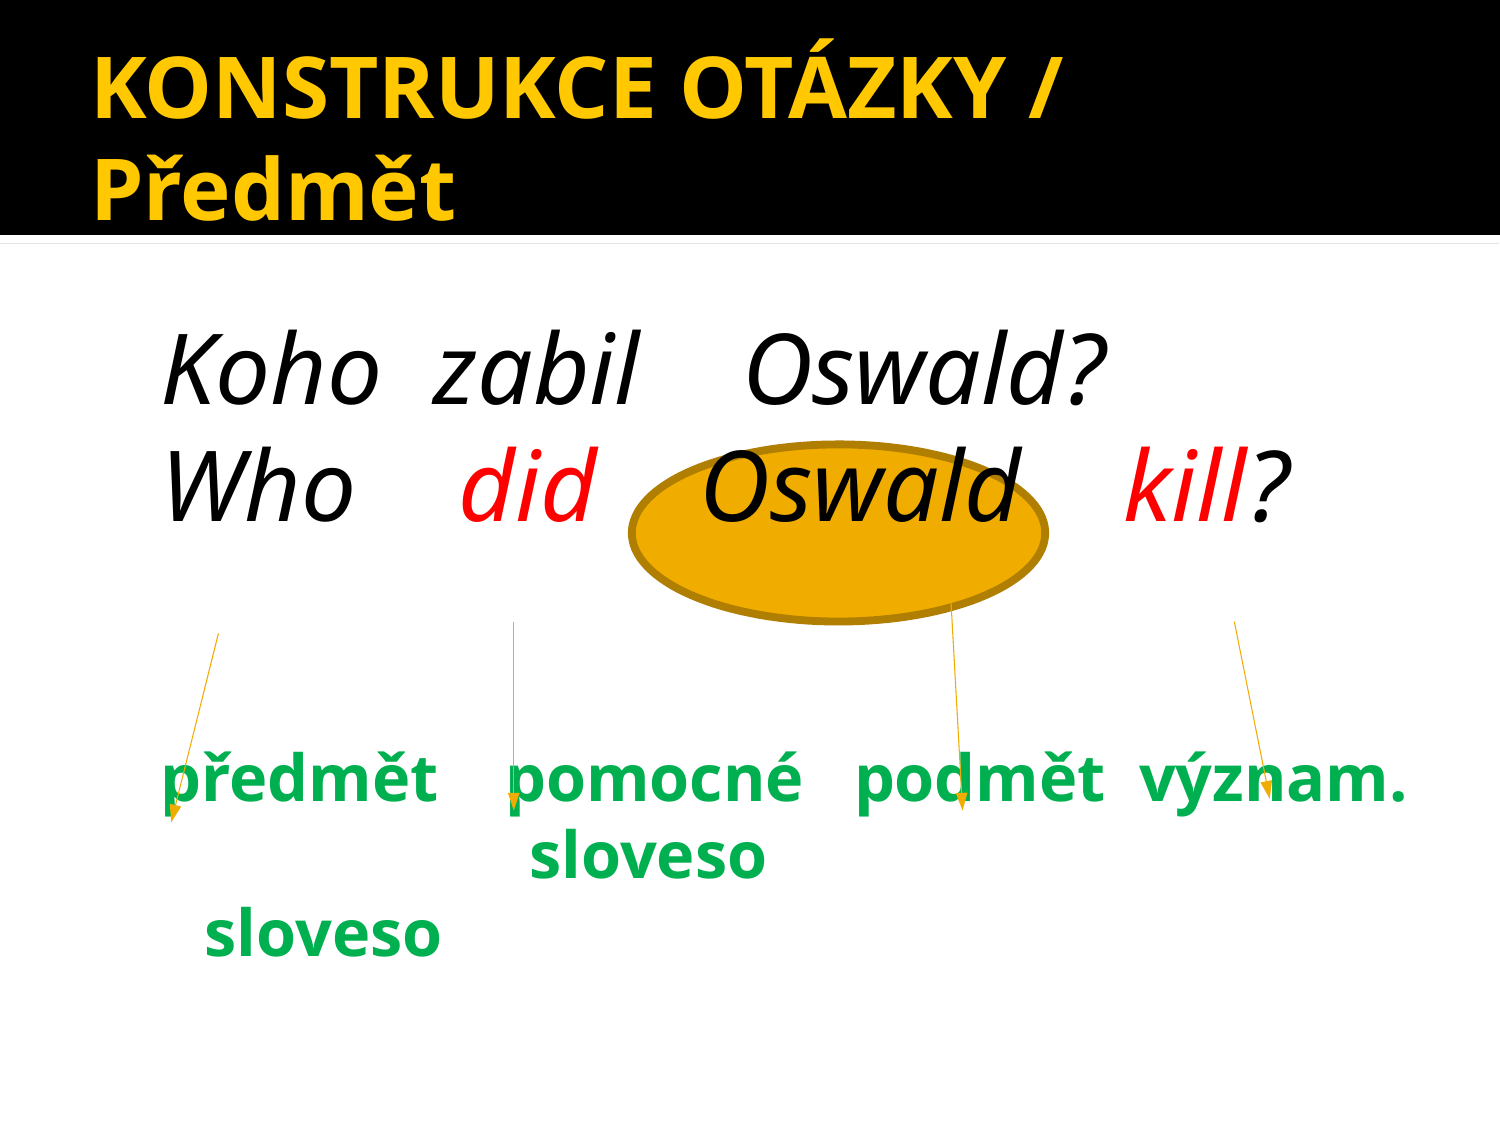

# KONSTRUKCE OTÁZKY / Předmět
Koho zabil Oswald?
Who did Oswald kill?
předmět pomocné podmět význam.
 sloveso sloveso